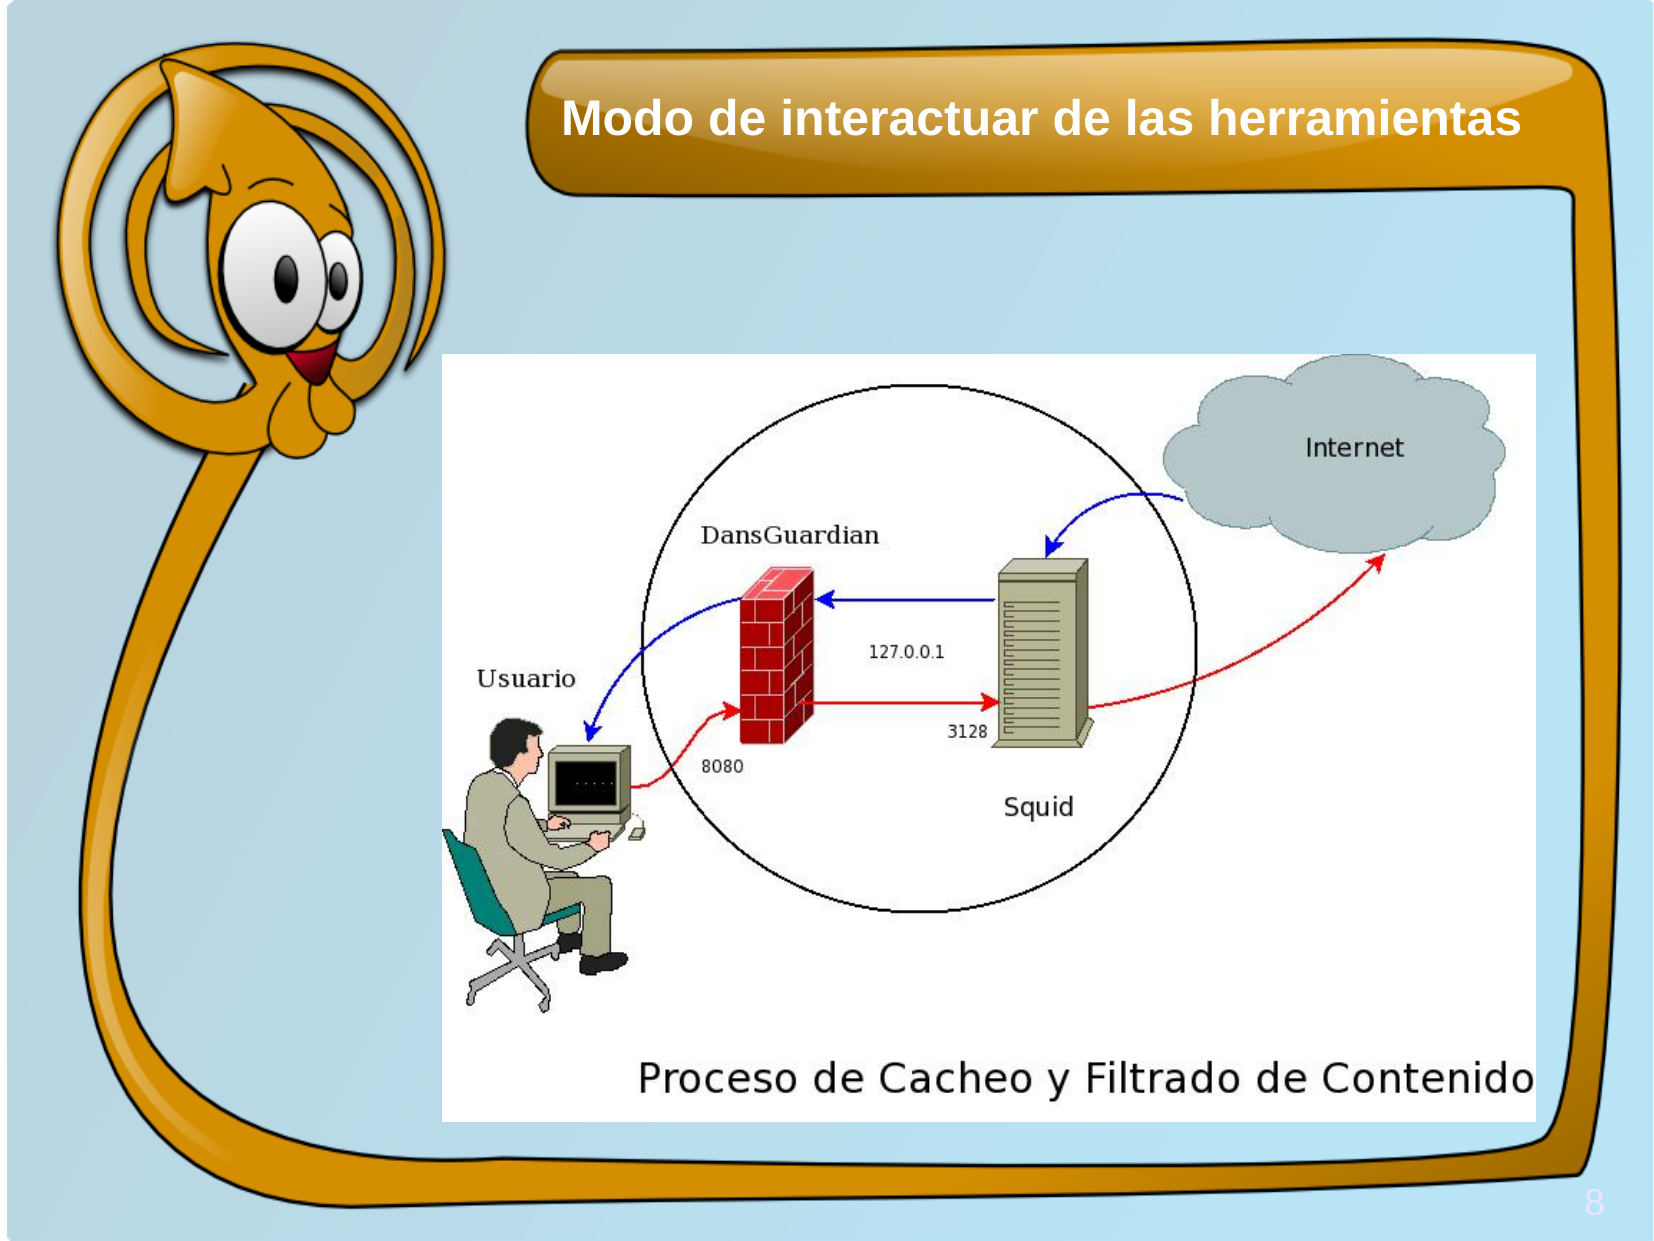

# Modo de interactuar de las herramientas
8